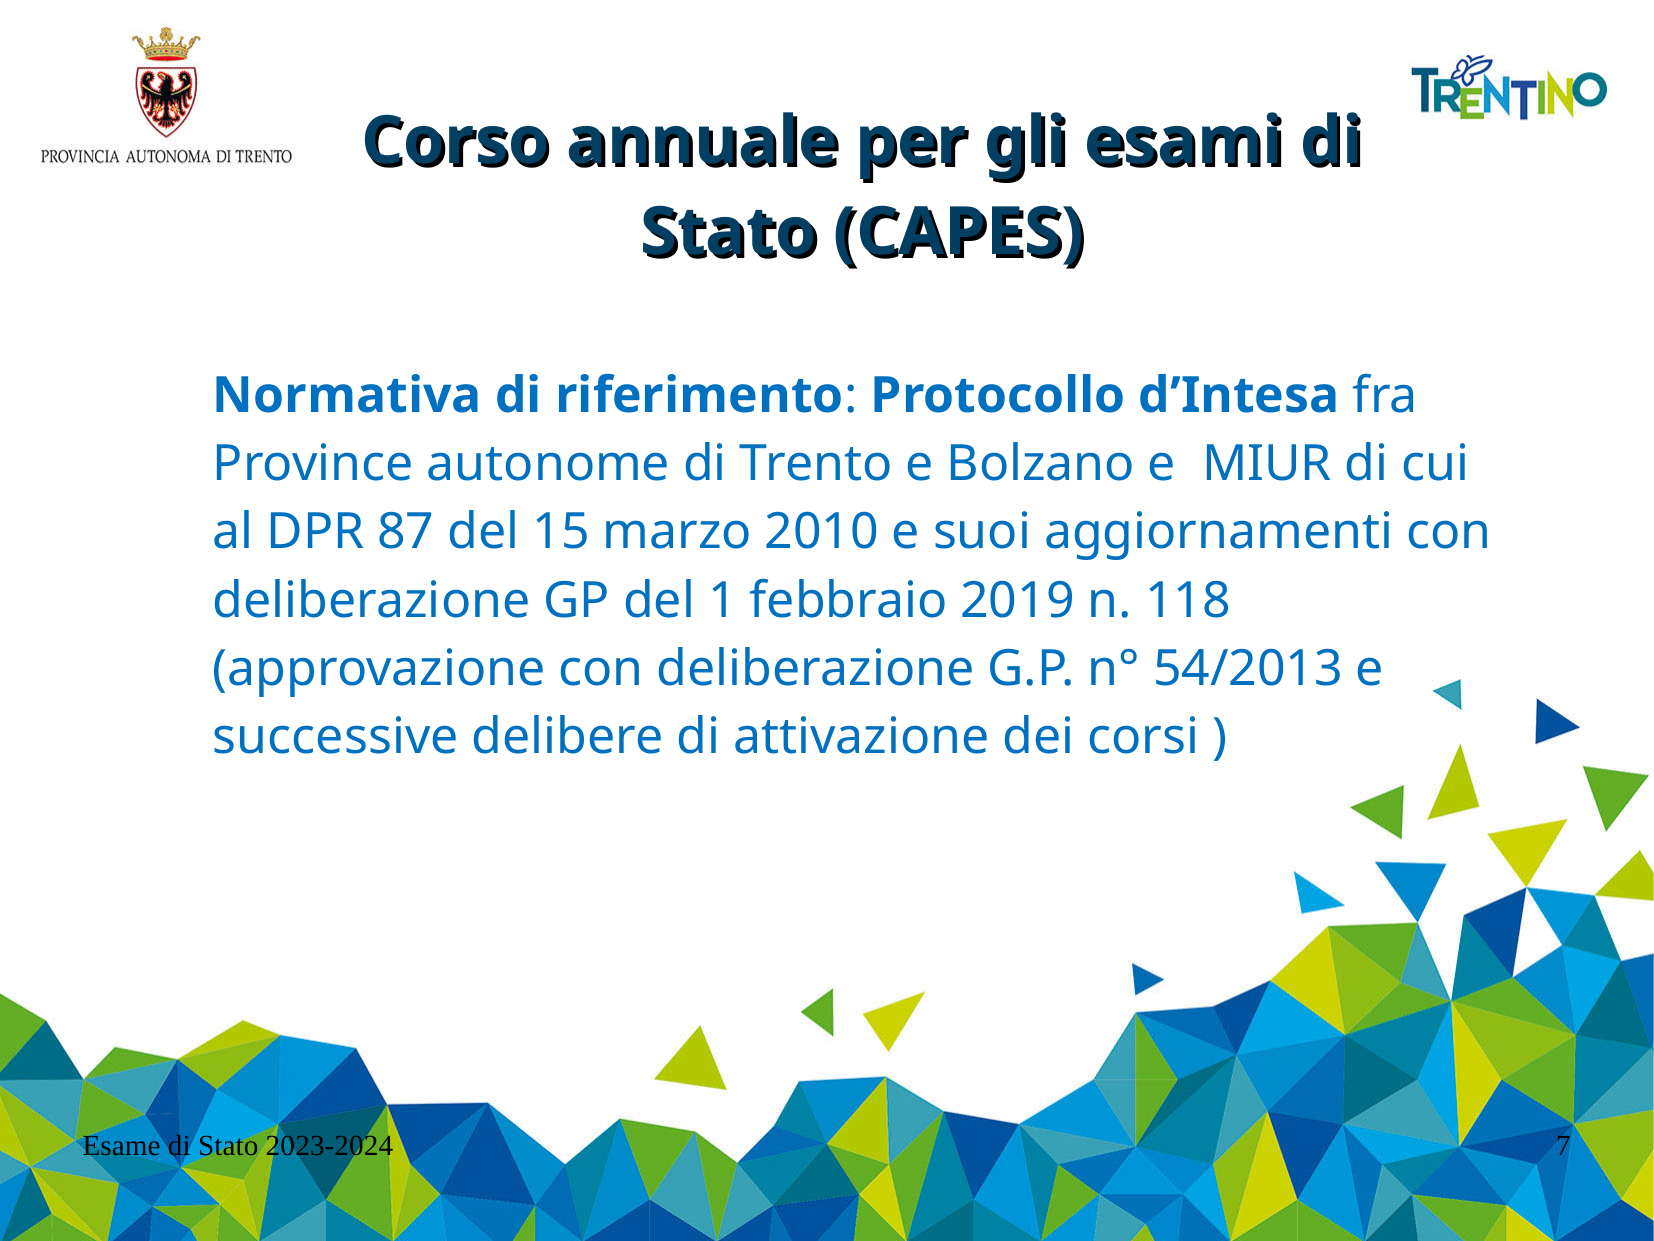

Corso annuale per gli esami di Stato (CAPES)
Normativa di riferimento: Protocollo d’Intesa fra Province autonome di Trento e Bolzano e MIUR di cui al DPR 87 del 15 marzo 2010 e suoi aggiornamenti con deliberazione GP del 1 febbraio 2019 n. 118 (approvazione con deliberazione G.P. n° 54/2013 e successive delibere di attivazione dei corsi )
Esame di Stato 2023-2024
7